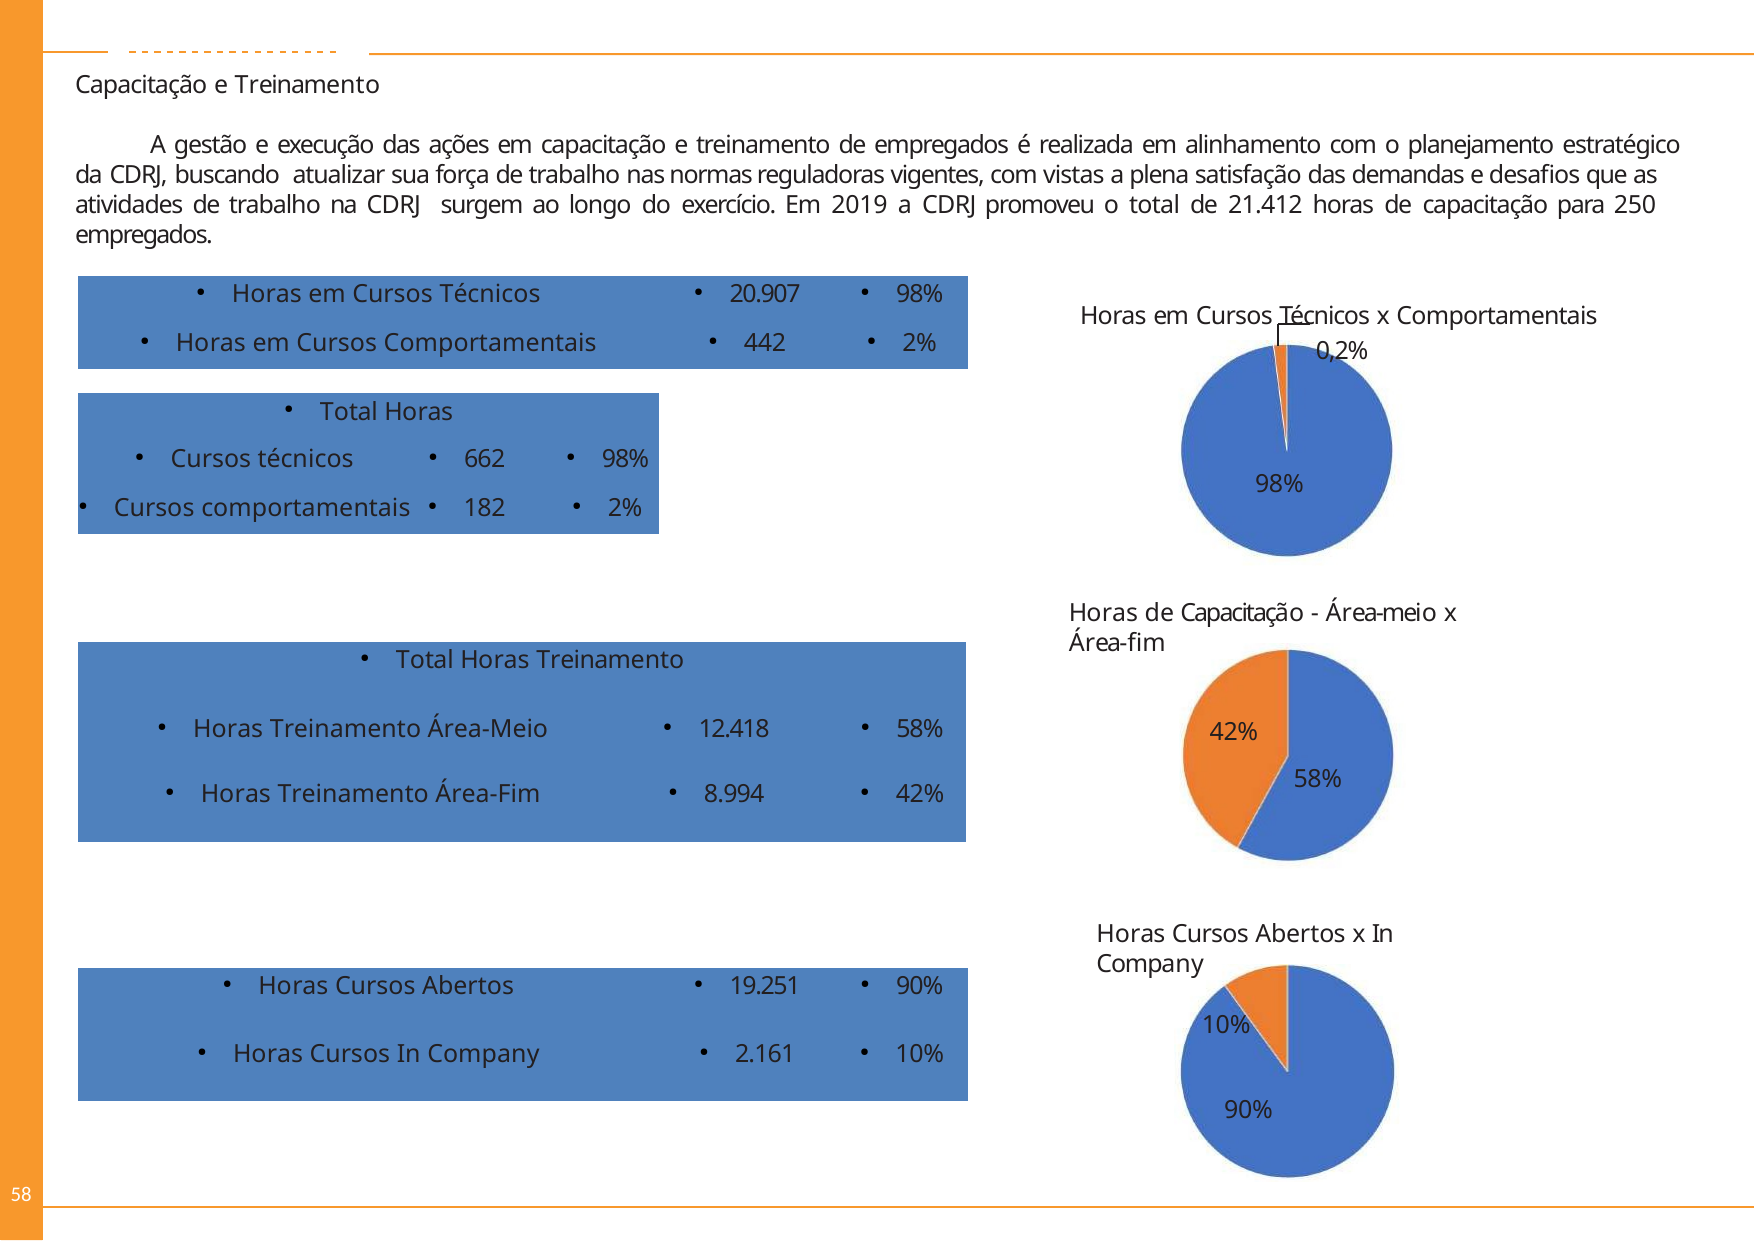

Capacitação e Treinamento
A gestão e execução das ações em capacitação e treinamento de empregados é realizada em alinhamento com o planejamento estratégico da CDRJ, buscando atualizar sua força de trabalho nas normas reguladoras vigentes, com vistas a plena satisfação das demandas e desafios que as atividades de trabalho na CDRJ surgem ao longo do exercício. Em 2019 a CDRJ promoveu o total de 21.412 horas de capacitação para 250 empregados.
Horas em Cursos Técnicos x Comportamentais
0,2%
| Horas em Cursos Técnicos | 20.907 | 98% |
| --- | --- | --- |
| Horas em Cursos Comportamentais | 442 | 2% |
| Total Horas | | |
| --- | --- | --- |
| Cursos técnicos | 662 | 98% |
| Cursos comportamentais | 182 | 2% |
98%
Horas de Capacitação - Área-meio x Área-fim
| Total Horas Treinamento | | |
| --- | --- | --- |
| Horas Treinamento Área-Meio | 12.418 | 58% |
| Horas Treinamento Área-Fim | 8.994 | 42% |
42%
58%
Horas Cursos Abertos x In Company
10%
| Horas Cursos Abertos | 19.251 | 90% |
| --- | --- | --- |
| Horas Cursos In Company | 2.161 | 10% |
90%
58